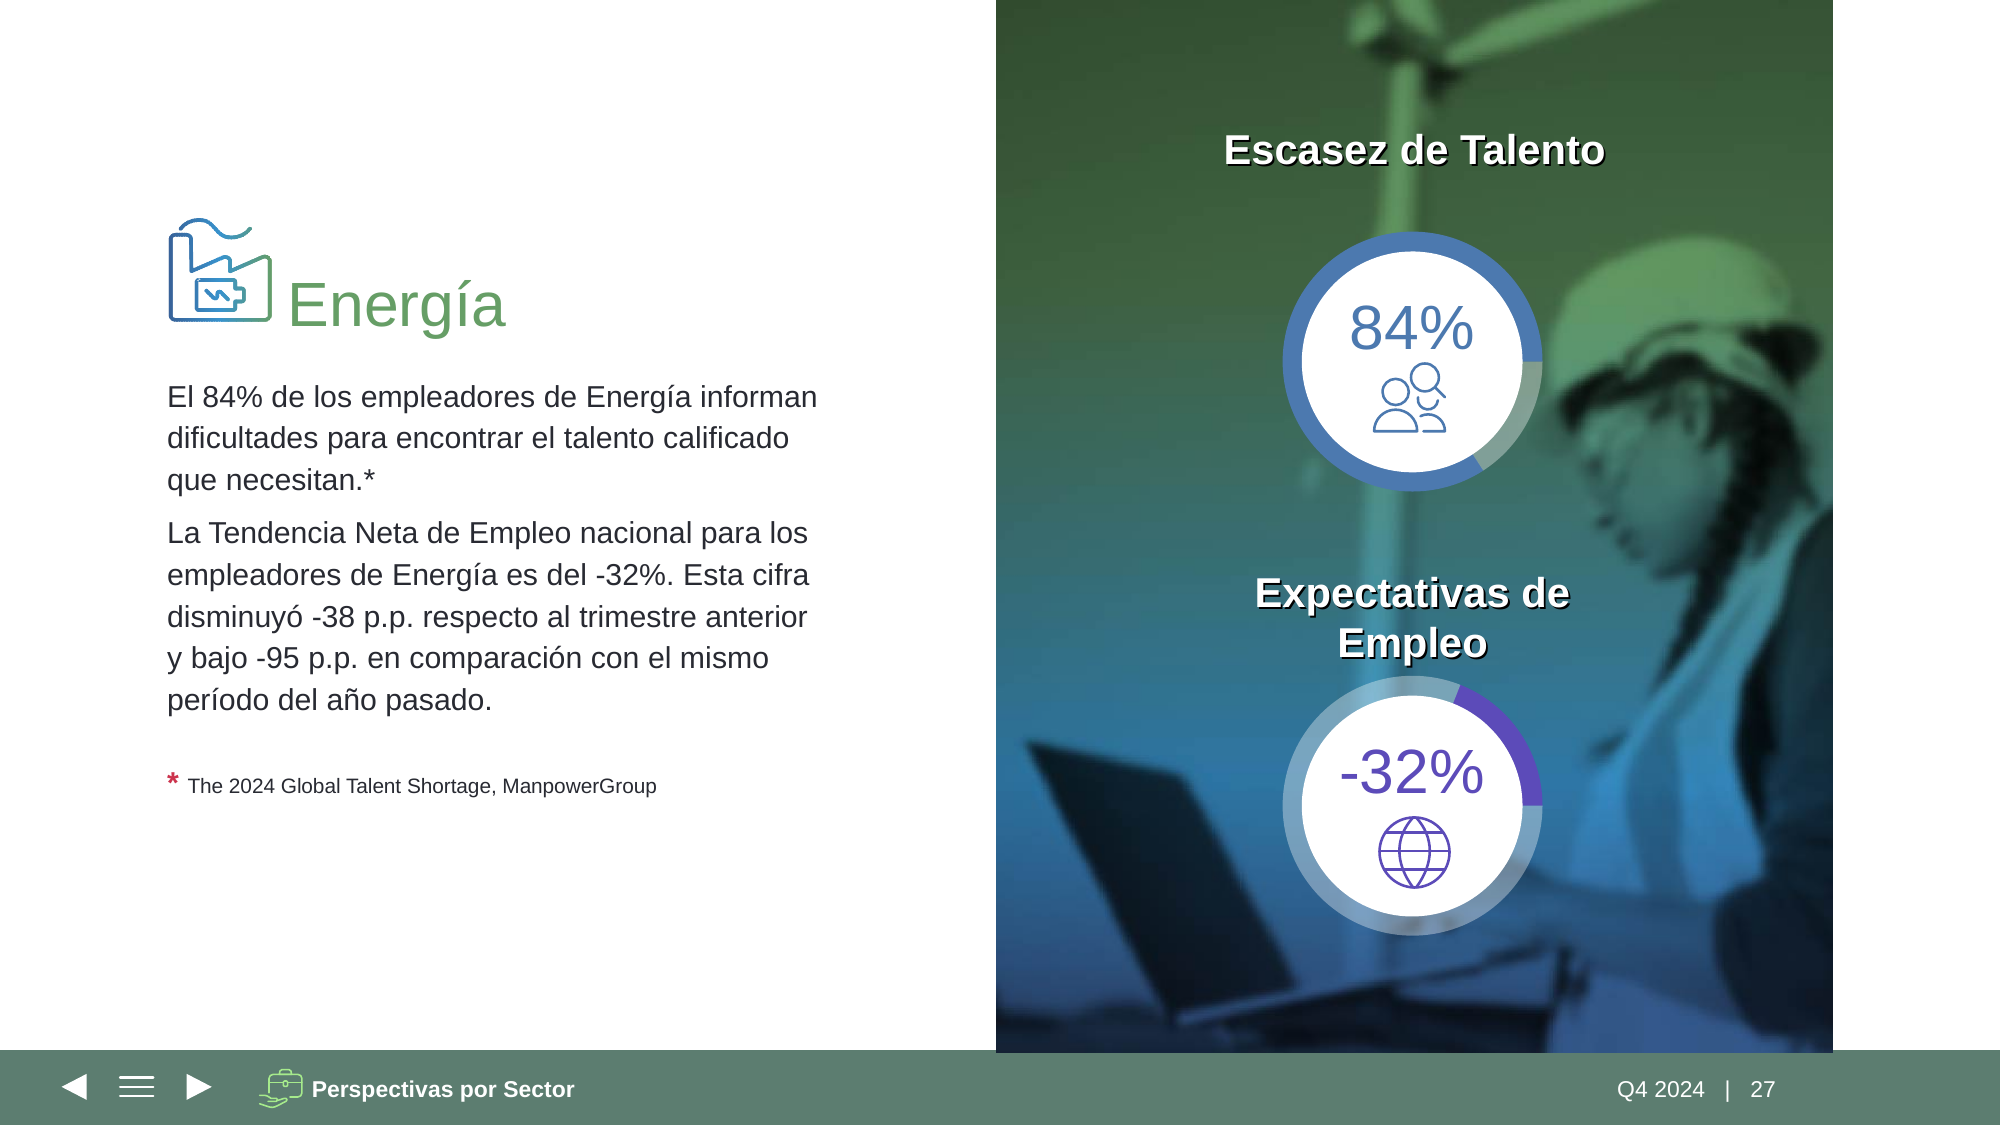

Escasez de Talento
### Chart
| Category | Column1 |
|---|---|
| 1st Qtr | 85.0 |
| 2nd Qtr | 16.0 |84%
Expectativas de Empleo
### Chart
| Category | Column1 |
|---|---|
| 1st Qtr | 19.0 |
| 2nd Qtr | 81.0 |-32%
 Energía
# El 84% de los empleadores de Energía informan dificultades para encontrar el talento calificado que necesitan.*
La Tendencia Neta de Empleo nacional para los empleadores de Energía es del -32%. Esta cifra disminuyó -38 p.p. respecto al trimestre anterior y bajo -95 p.p. en comparación con el mismo período del año pasado.
* The 2024 Global Talent Shortage, ManpowerGroup